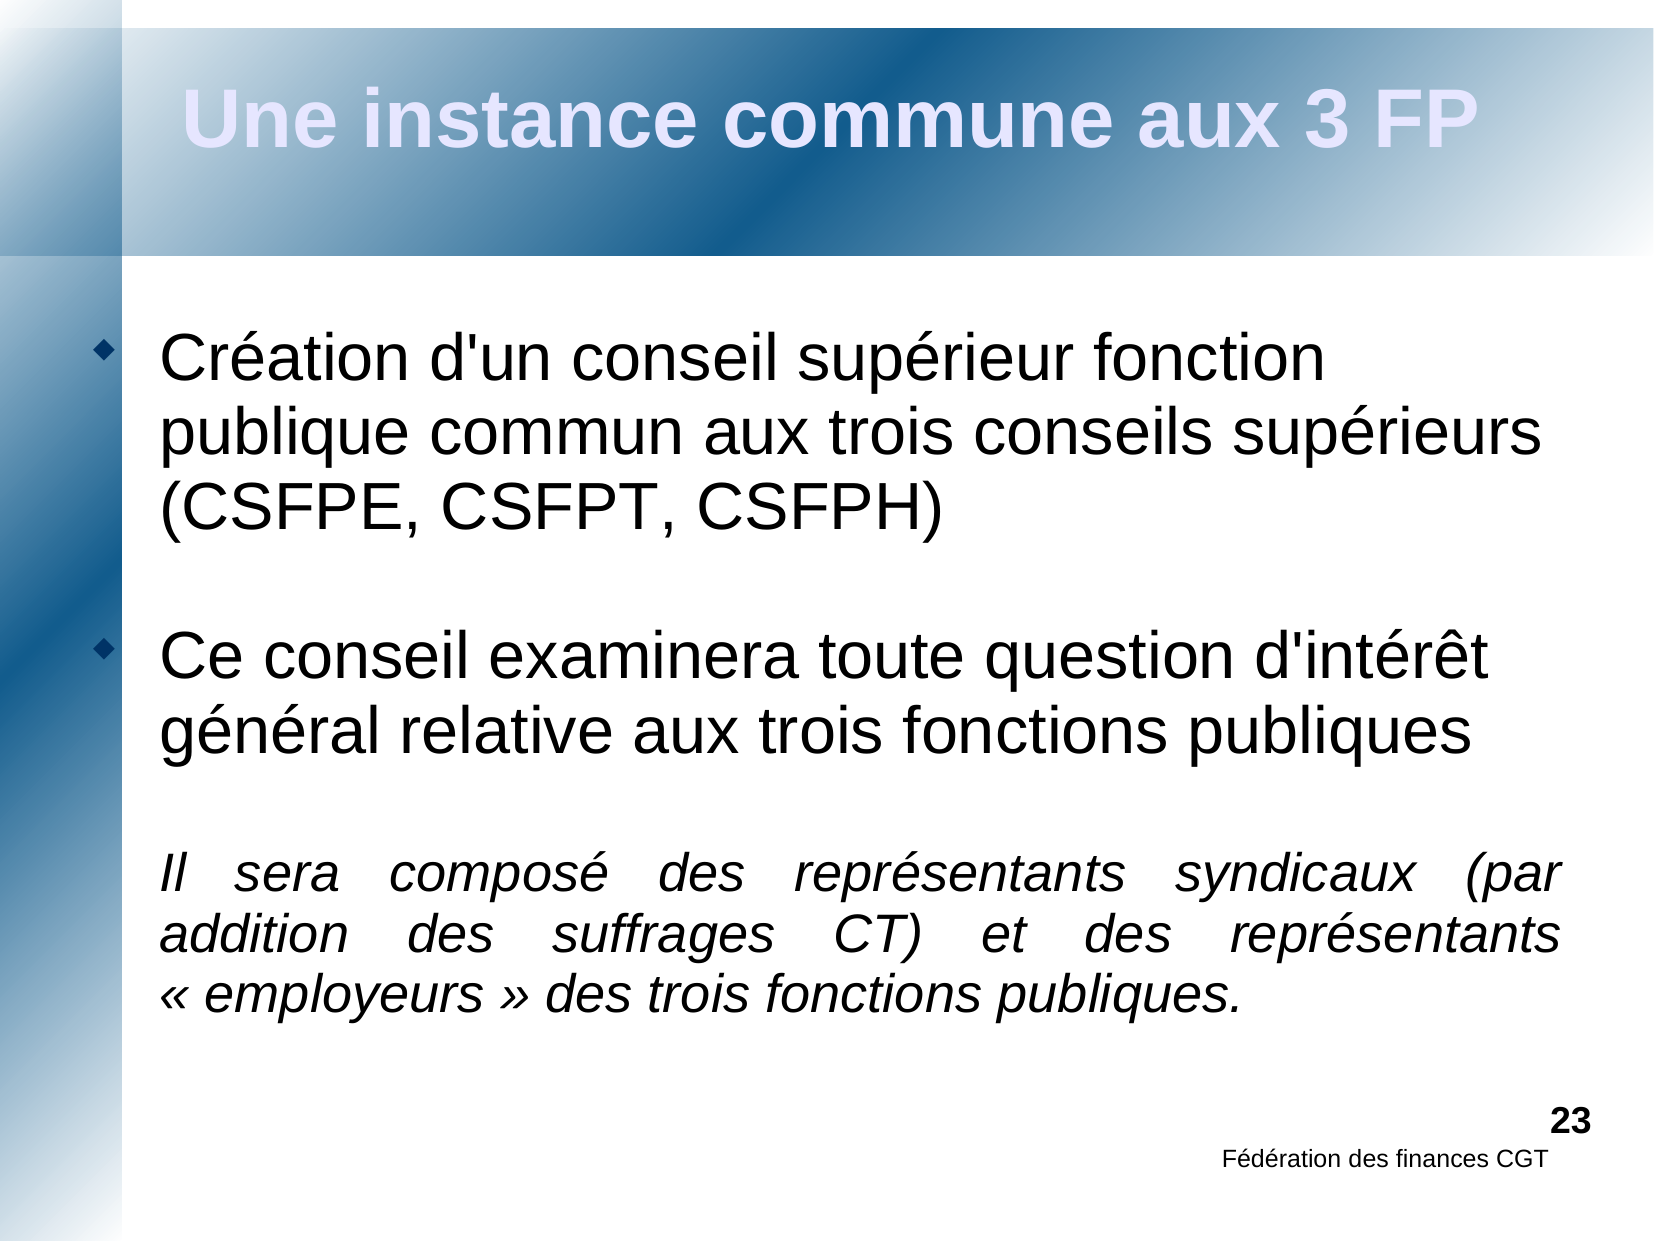

# Une instance commune aux 3 FP
Création d'un conseil supérieur fonction publique commun aux trois conseils supérieurs (CSFPE, CSFPT, CSFPH)
Ce conseil examinera toute question d'intérêt général relative aux trois fonctions publiques
Il sera composé des représentants syndicaux (par addition des suffrages CT) et des représentants « employeurs » des trois fonctions publiques.
Fédération des finances CGT